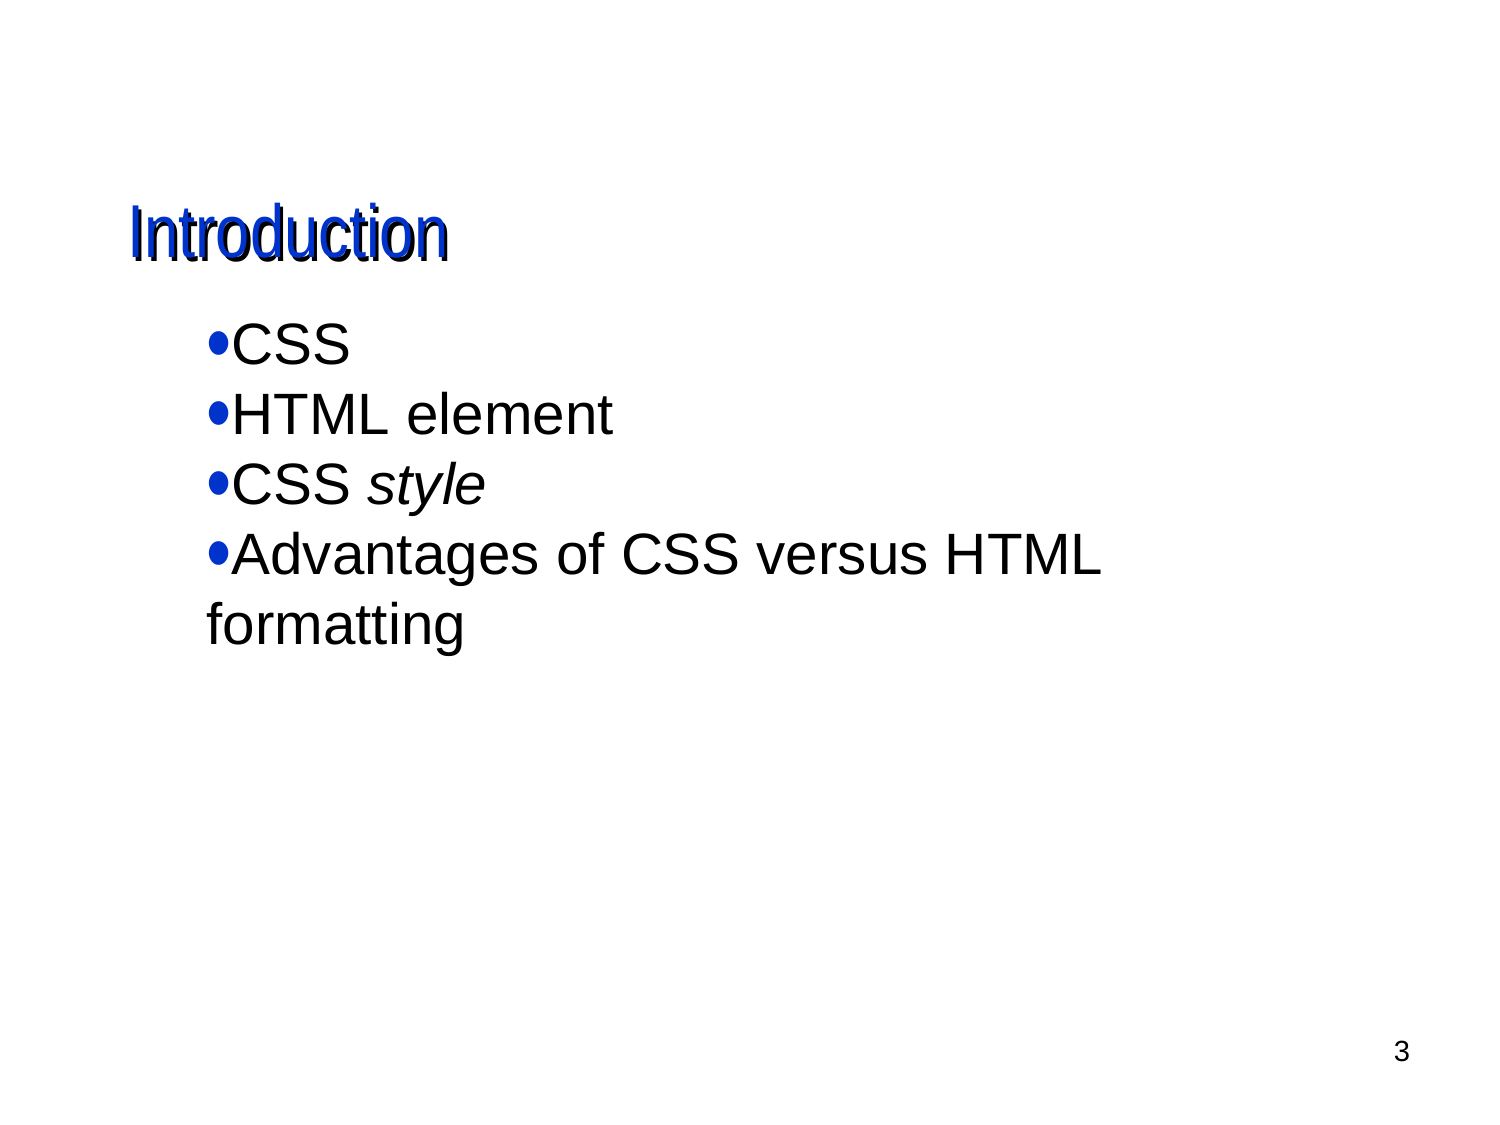

Introduction
CSS
HTML element
CSS style
Advantages of CSS versus HTML formatting
3